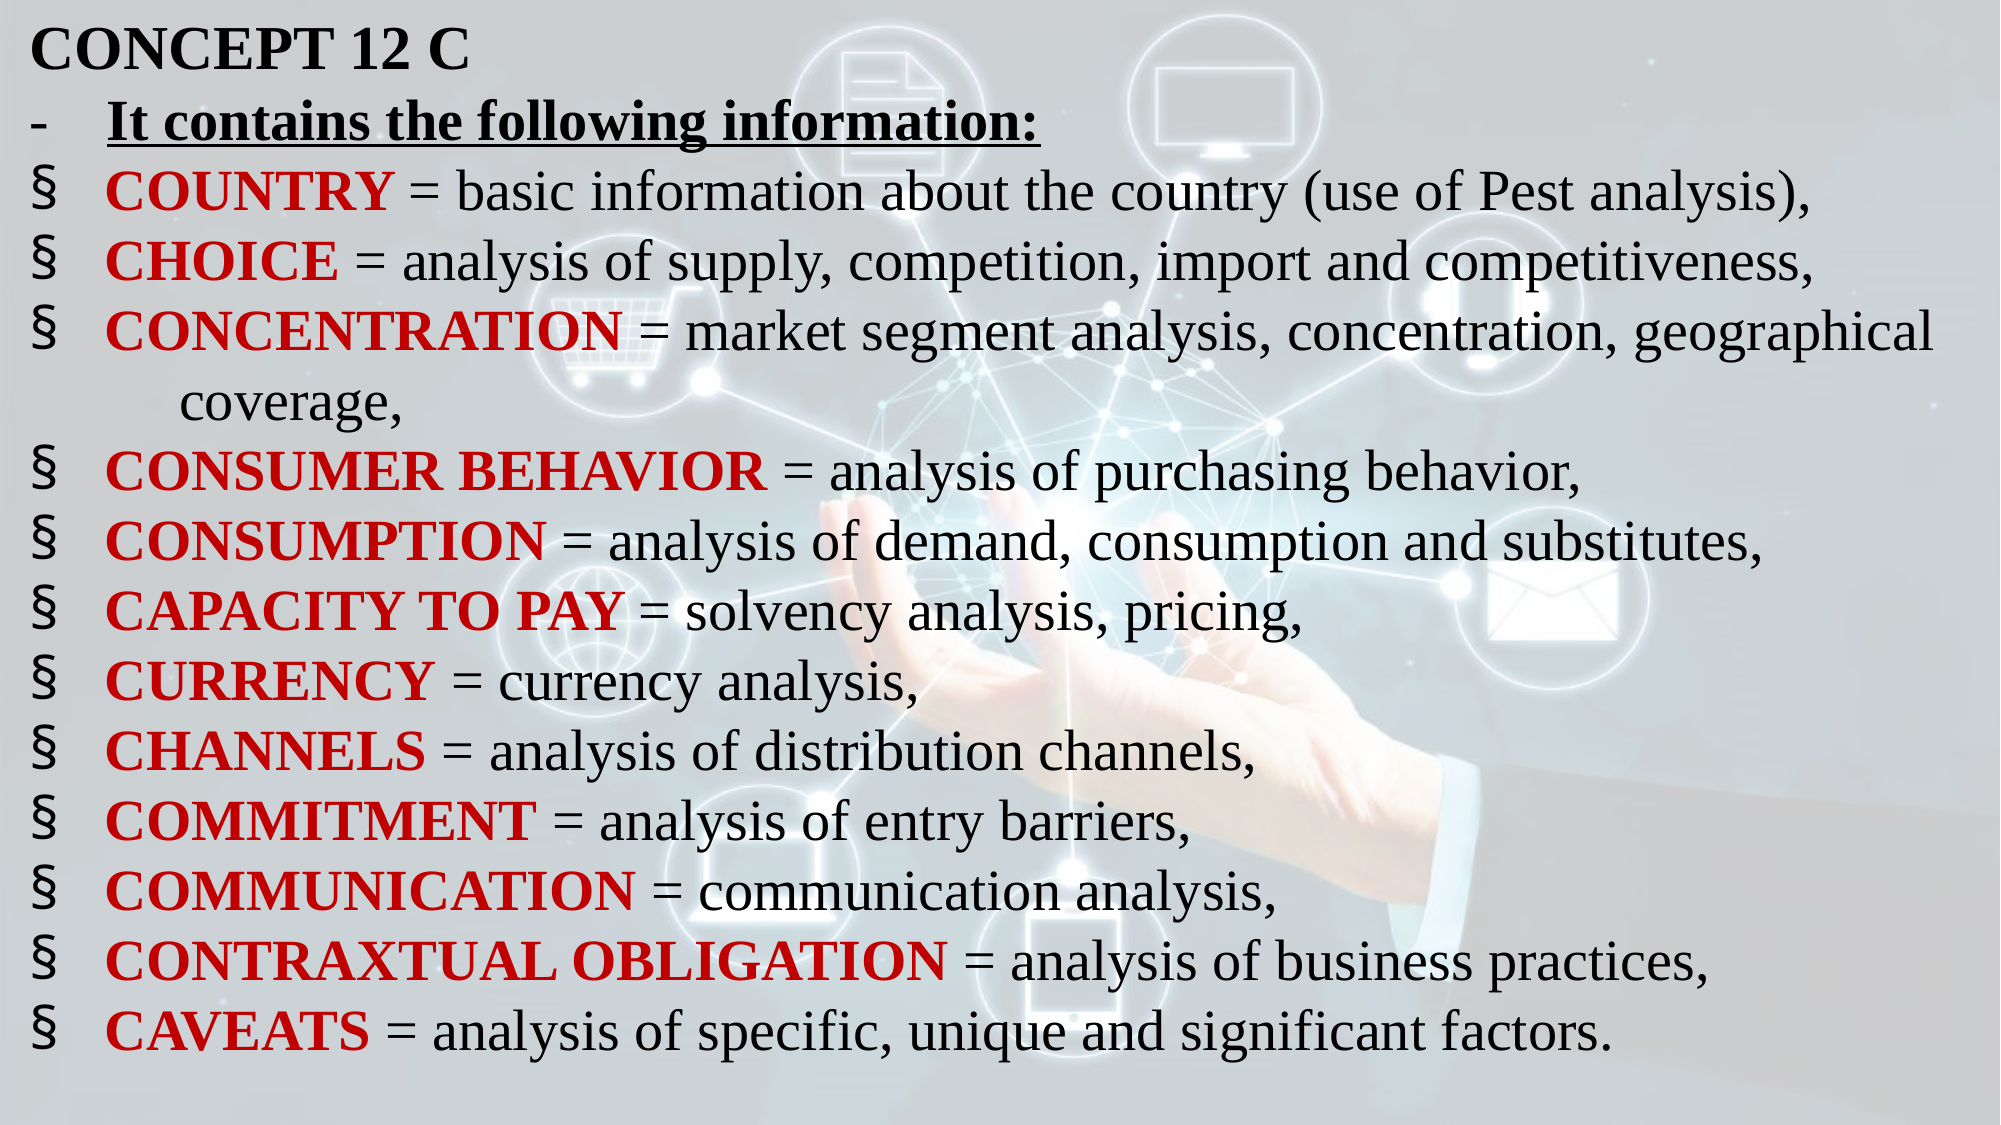

CONCEPT 12 C
- It contains the following information:
COUNTRY = basic information about the country (use of Pest analysis),
CHOICE = analysis of supply, competition, import and competitiveness,
CONCENTRATION = market segment analysis, concentration, geographical coverage,
CONSUMER BEHAVIOR = analysis of purchasing behavior,
CONSUMPTION = analysis of demand, consumption and substitutes,
CAPACITY TO PAY = solvency analysis, pricing,
CURRENCY = currency analysis,
CHANNELS = analysis of distribution channels,
COMMITMENT = analysis of entry barriers,
COMMUNICATION = communication analysis,
CONTRAXTUAL OBLIGATION = analysis of business practices,
CAVEATS = analysis of specific, unique and significant factors.